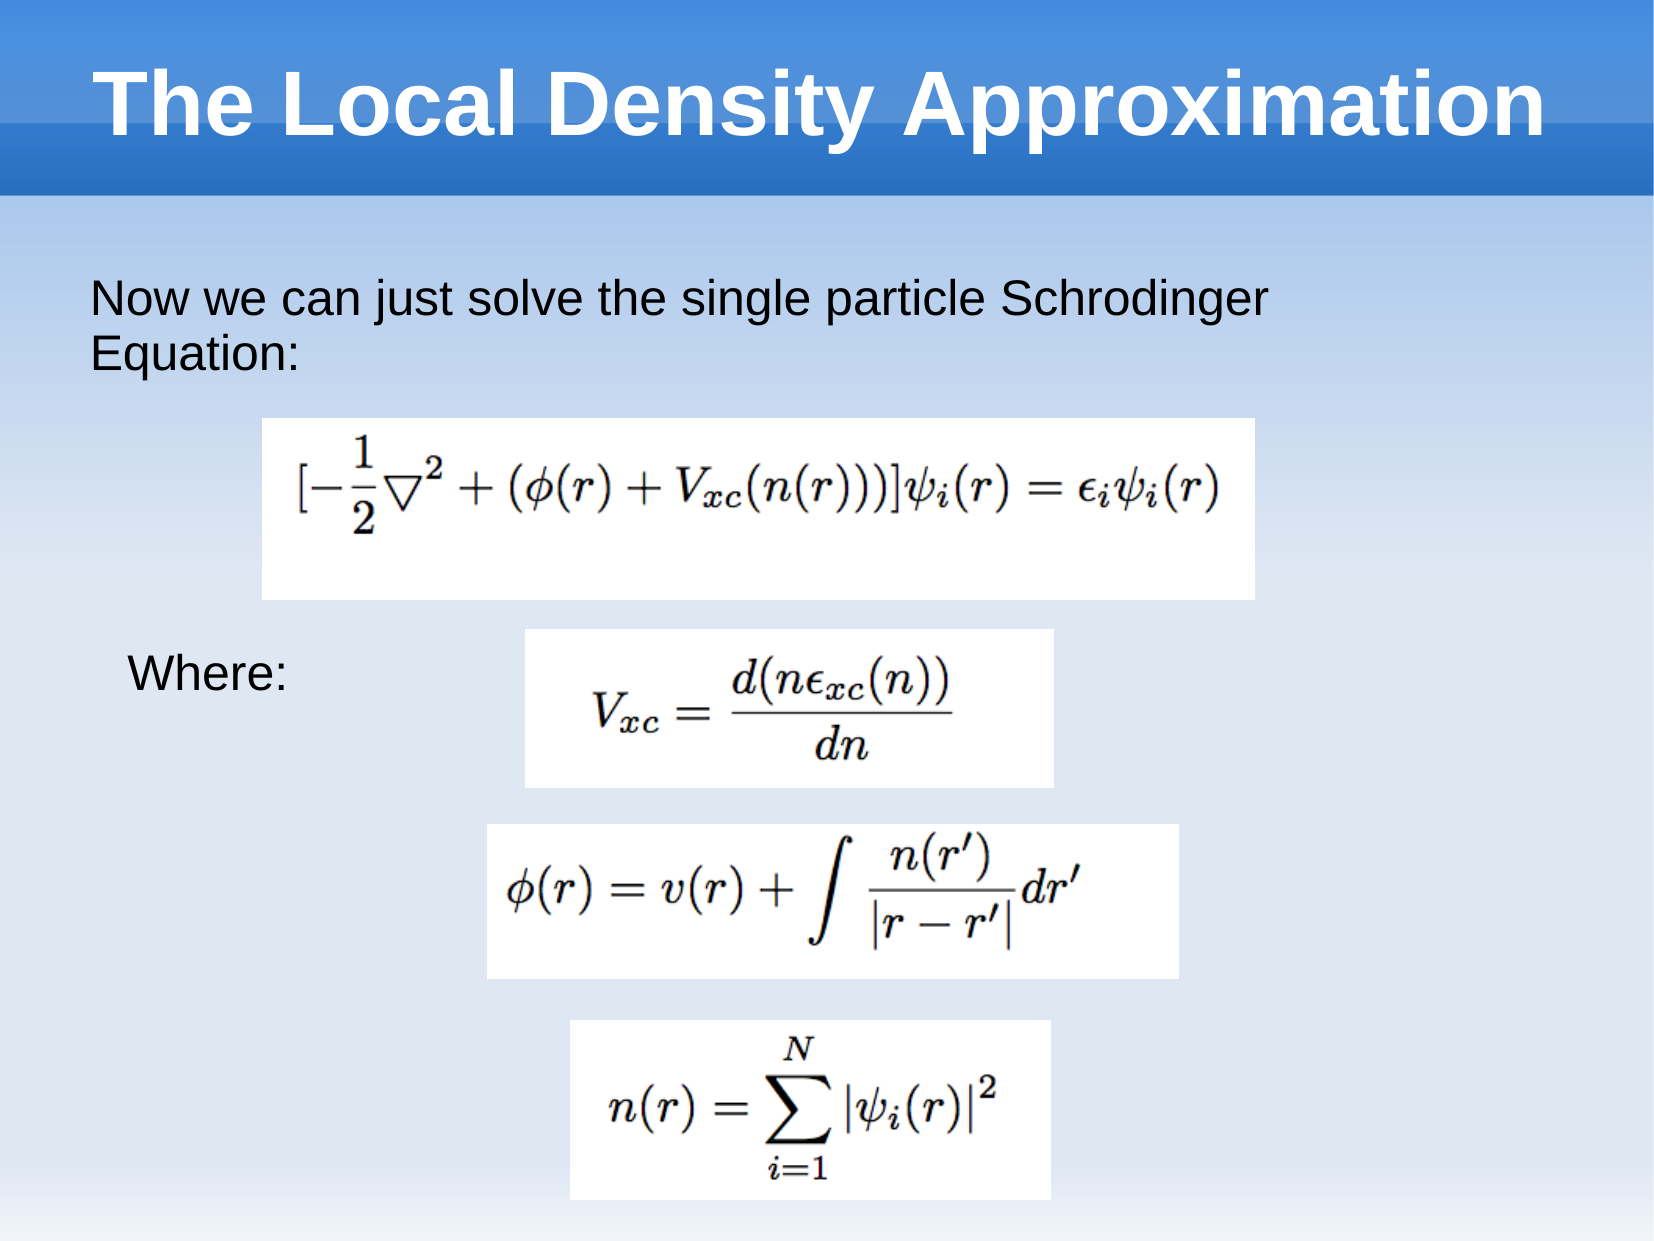

# The Local Density Approximation
Now we can just solve the single particle Schrodinger Equation:
Where: